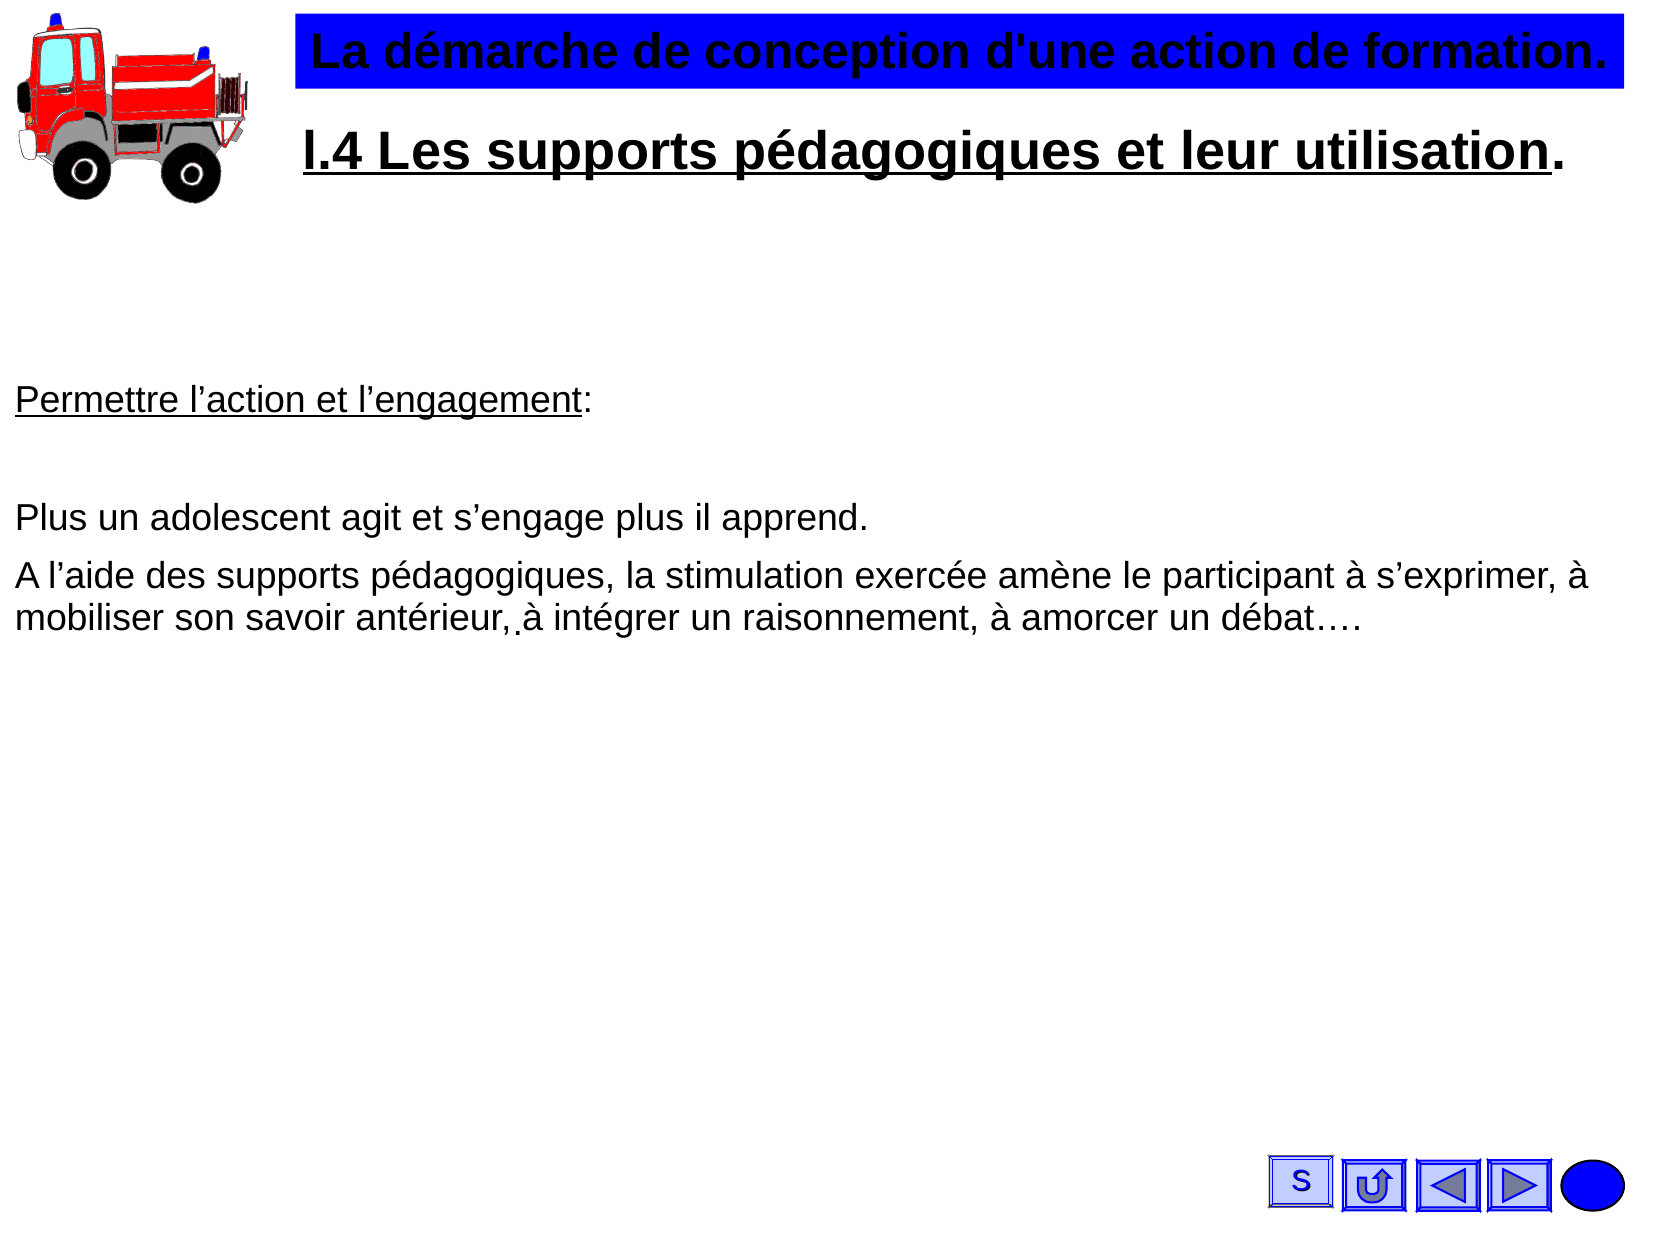

La démarche de conception d'une action de formation.
l.4 Les supports pédagogiques et leur utilisation.
Permettre l’action et l’engagement:
Plus un adolescent agit et s’engage plus il apprend.
A l’aide des supports pédagogiques, la stimulation exercée amène le participant à s’exprimer, à mobiliser son savoir antérieur, à intégrer un raisonnement, à amorcer un débat….
#
.